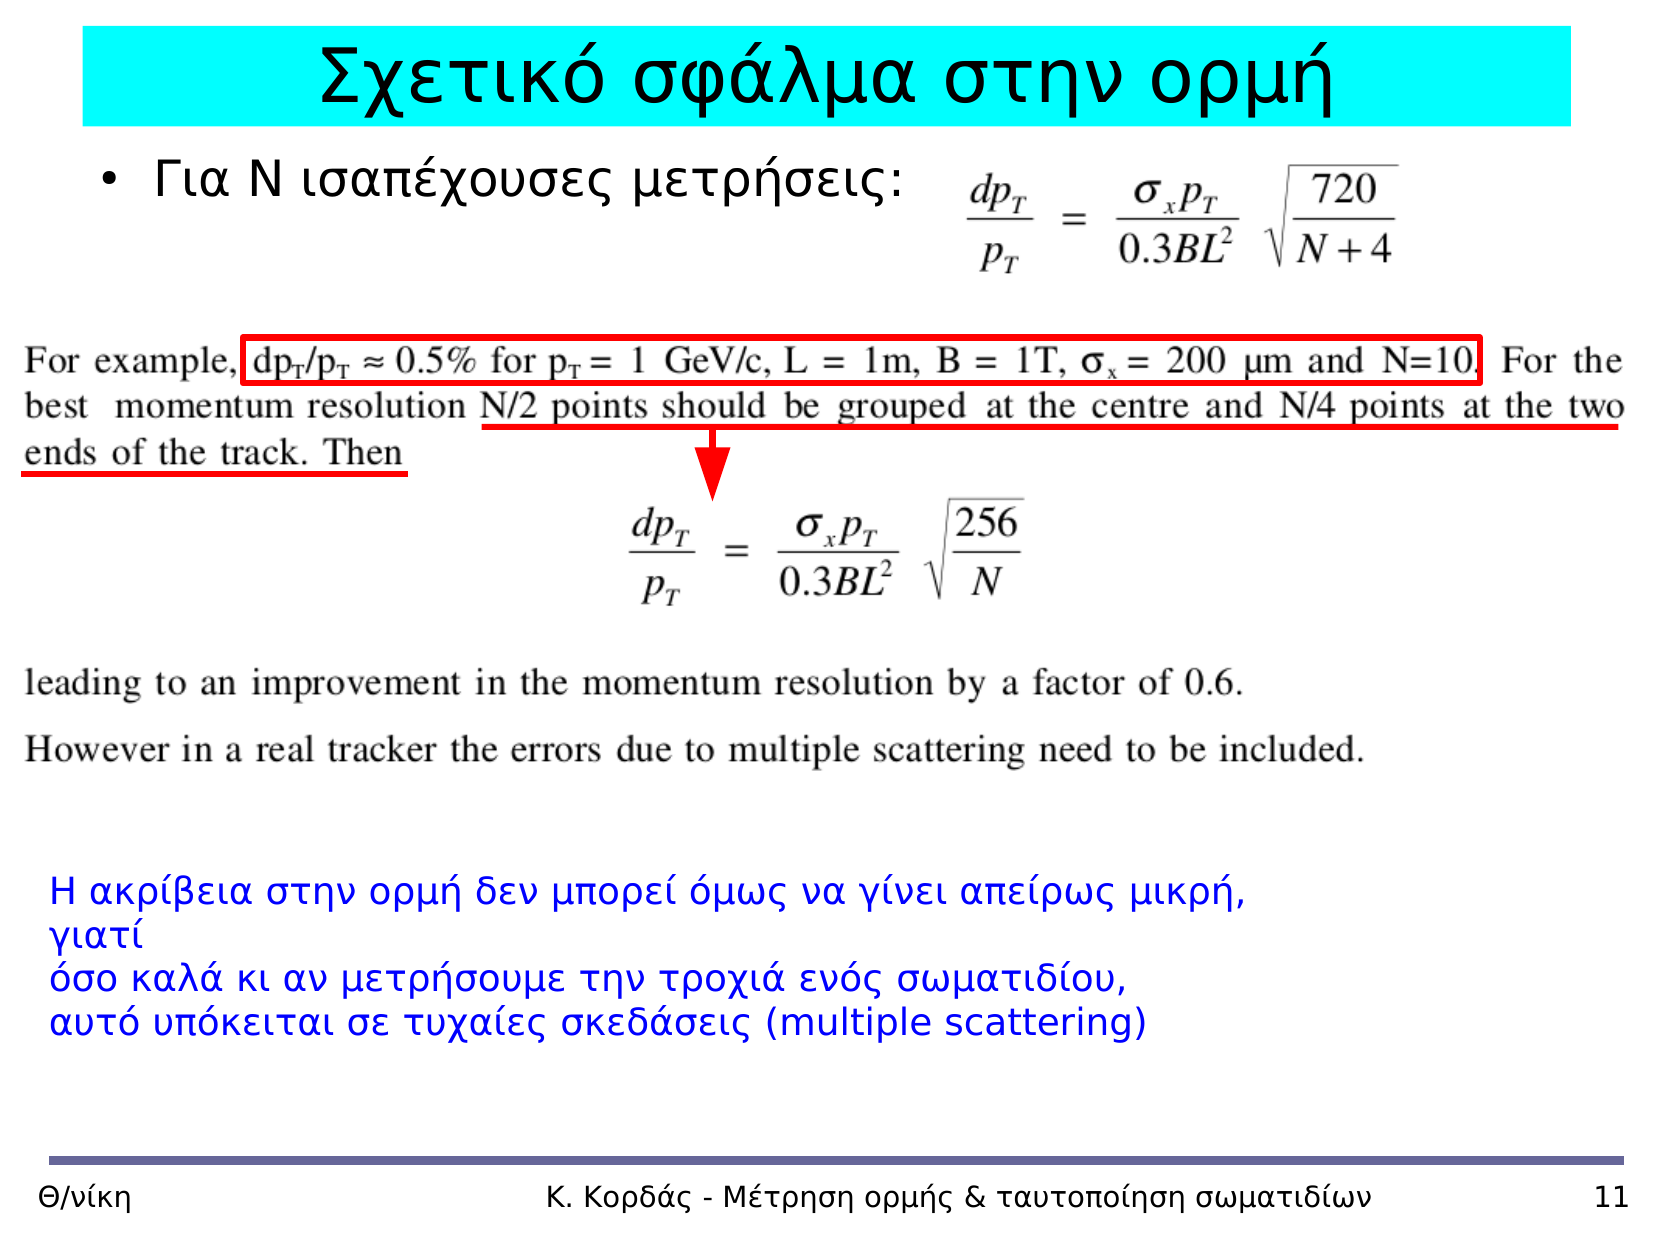

# Σχετικό σφάλμα στην ορμή
Για Ν ισαπέχουσες μετρήσεις:
Η ακρίβεια στην ορμή δεν μπορεί όμως να γίνει απείρως μικρή,
γιατί
όσο καλά κι αν μετρήσουμε την τροχιά ενός σωματιδίου,
αυτό υπόκειται σε τυχαίες σκεδάσεις (multiple scattering)
Θ/νίκη
Κ. Κορδάς - Μέτρηση ορμής & ταυτοποίηση σωματιδίων
11